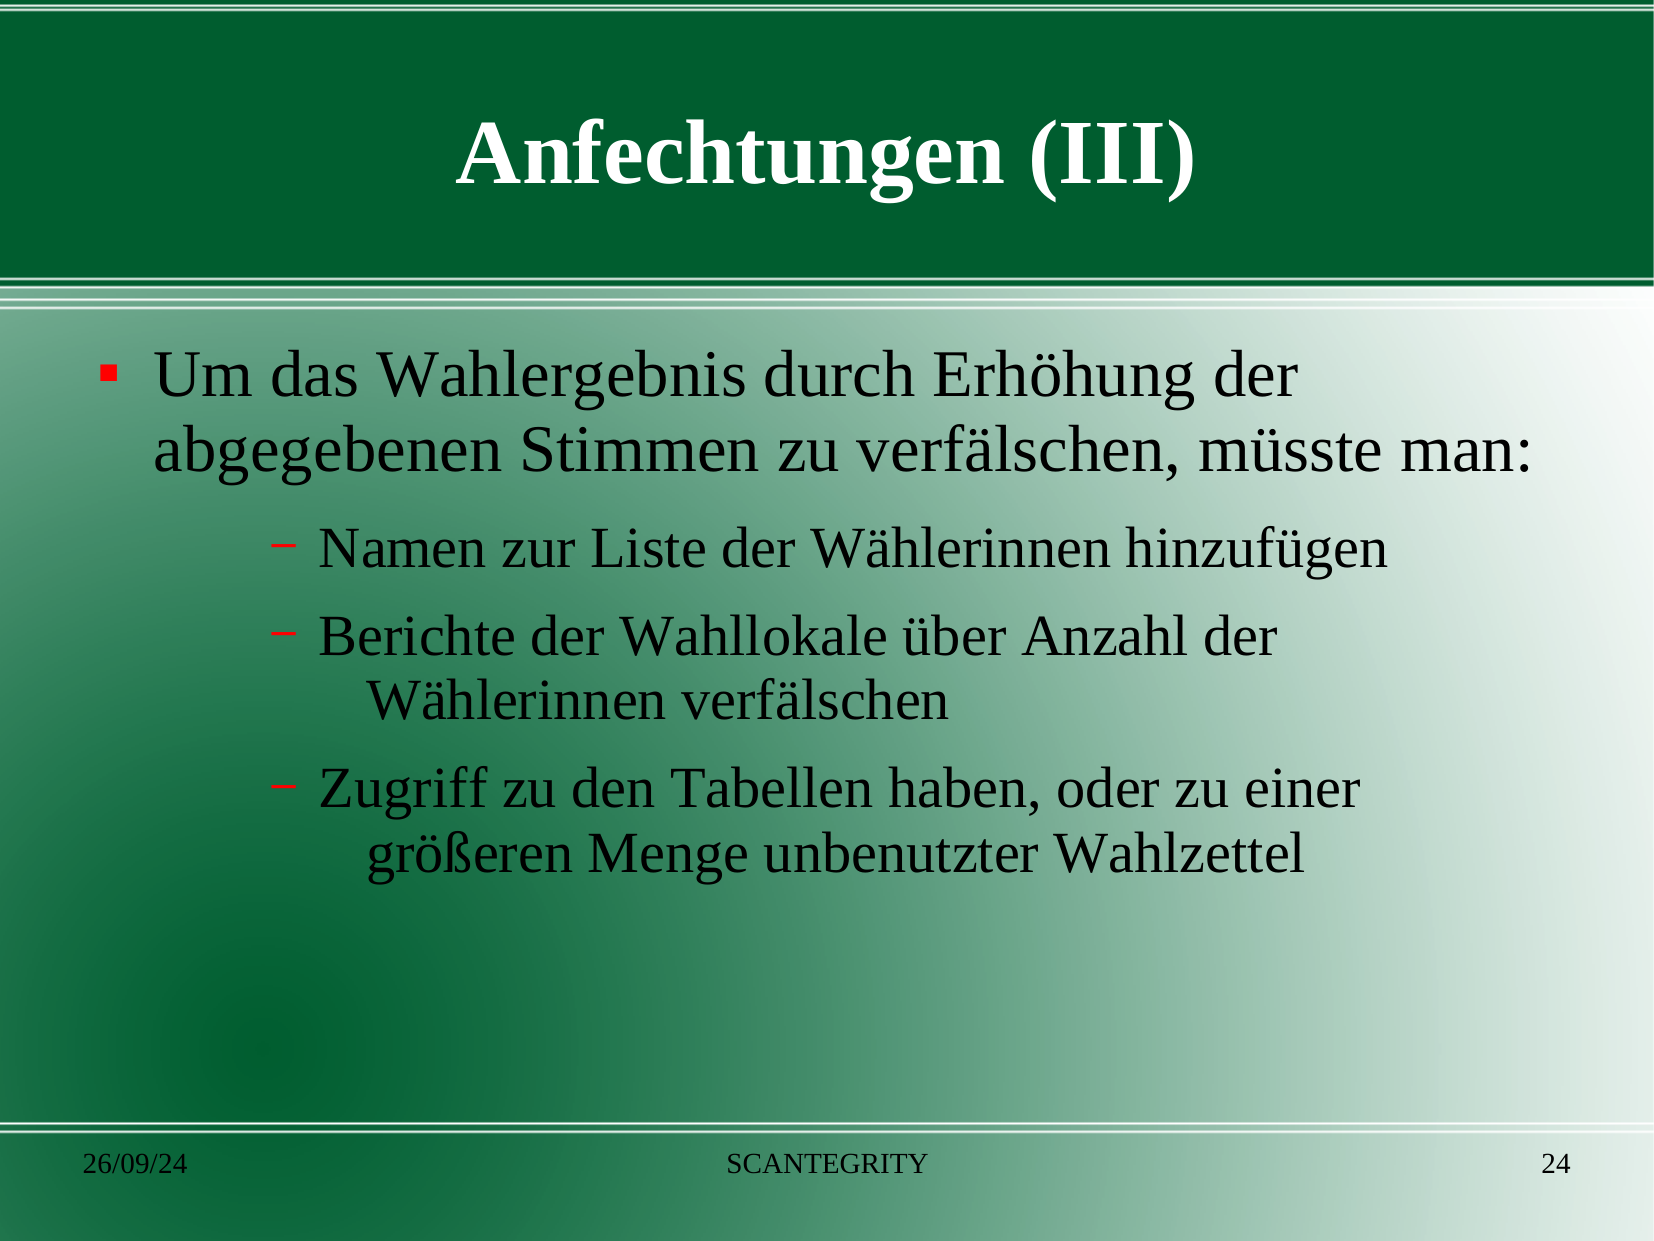

# Anfechtungen (III)
Um das Wahlergebnis durch Erhöhung der abgegebenen Stimmen zu verfälschen, müsste man:
Namen zur Liste der Wählerinnen hinzufügen
Berichte der Wahllokale über Anzahl der Wählerinnen verfälschen
Zugriff zu den Tabellen haben, oder zu einer größeren Menge unbenutzter Wahlzettel
SCANTEGRITY
24